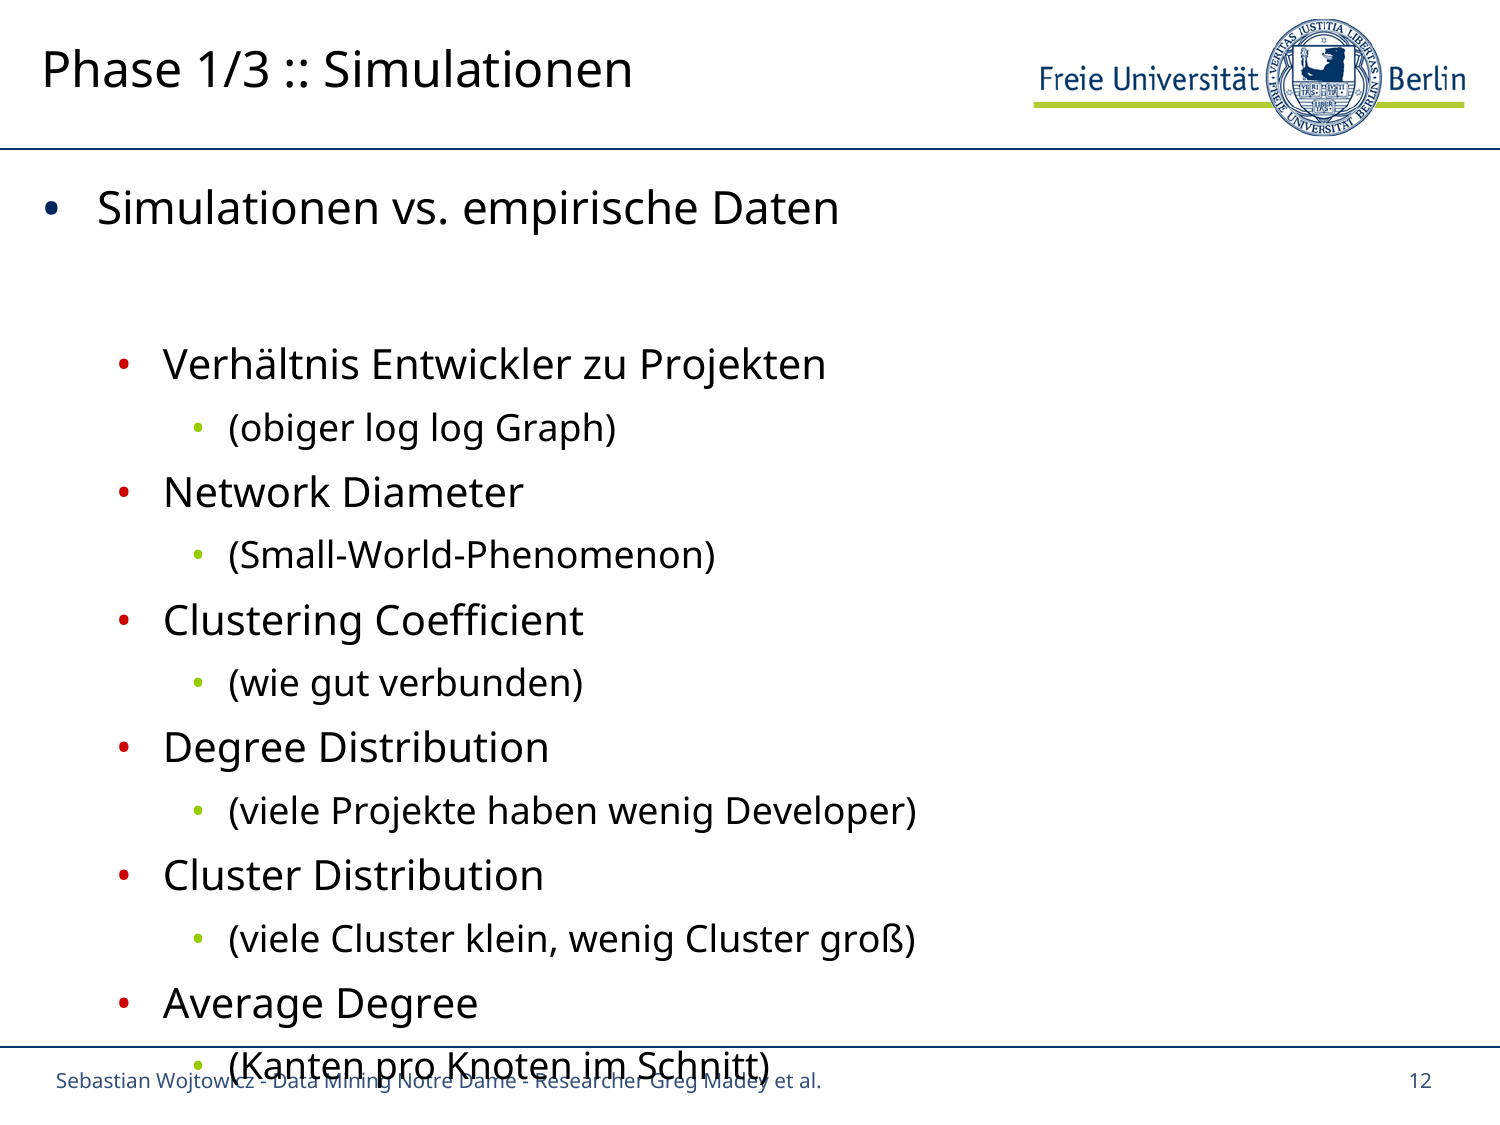

# Phase 1/3 :: Simulationen
Simulationen vs. empirische Daten
Verhältnis Entwickler zu Projekten
(obiger log log Graph)
Network Diameter
(Small-World-Phenomenon)
Clustering Coefficient
(wie gut verbunden)
Degree Distribution
(viele Projekte haben wenig Developer)
Cluster Distribution
(viele Cluster klein, wenig Cluster groß)
Average Degree
(Kanten pro Knoten im Schnitt)
Sebastian Wojtowicz - Data Mining Notre Dame - Researcher Greg Madey et al.
12